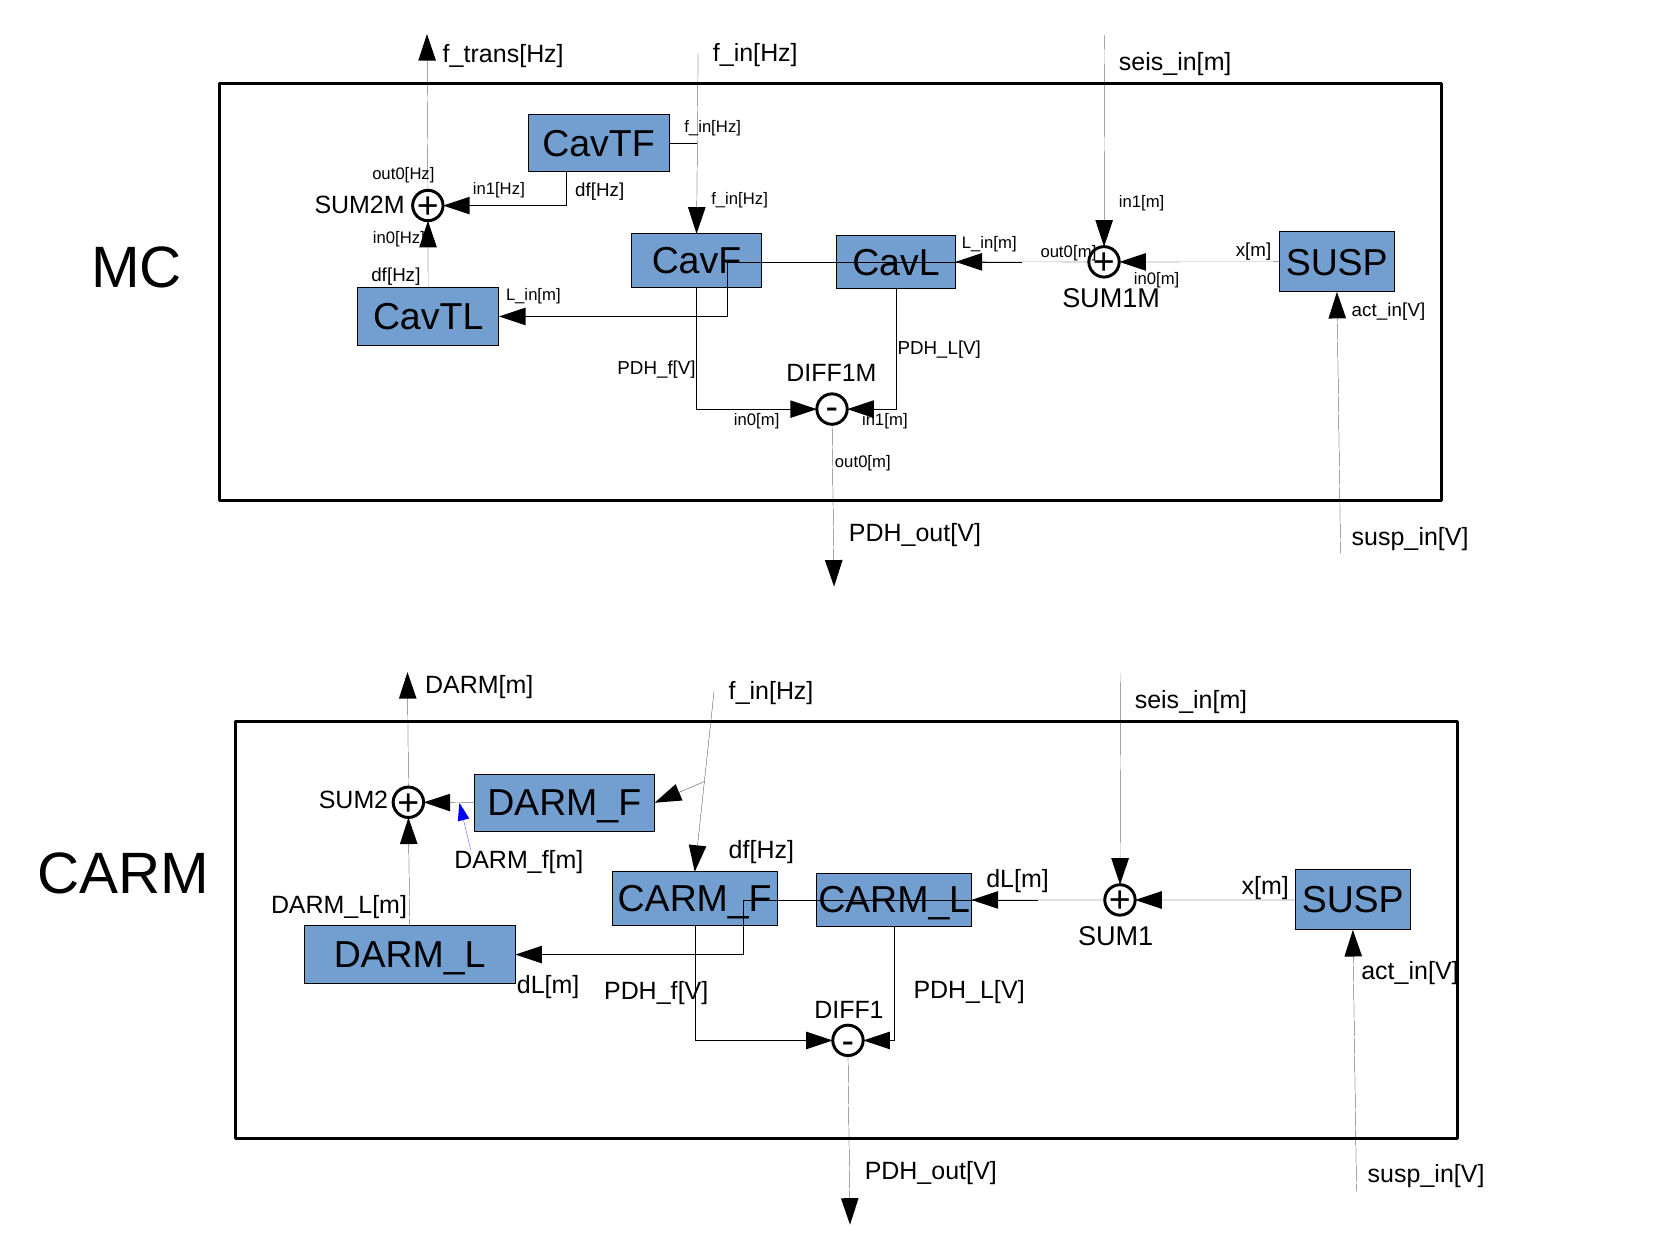

f_in[Hz]
f_trans[Hz]
seis_in[m]
f_in[Hz]
CavTF
out0[Hz]
in1[Hz]
df[Hz]
f_in[Hz]
SUM2M
in1[m]
+
in0[Hz]
L_in[m]
MC
x[m]
SUSP
CavF
CavL
out0[m]
+
df[Hz]
in0[m]
SUM1M
L_in[m]
CavTL
act_in[V]
PDH_L[V]
PDH_f[V]
DIFF1M
-
in0[m]
in1[m]
out0[m]
PDH_out[V]
susp_in[V]
DARM[m]
f_in[Hz]
seis_in[m]
DARM_F
SUM2
+
df[Hz]
CARM
DARM_f[m]
dL[m]
x[m]
SUSP
CARM_F
CARM_L
DARM_L[m]
+
SUM1
DARM_L
act_in[V]
dL[m]
PDH_L[V]
PDH_f[V]
DIFF1
-
PDH_out[V]
susp_in[V]